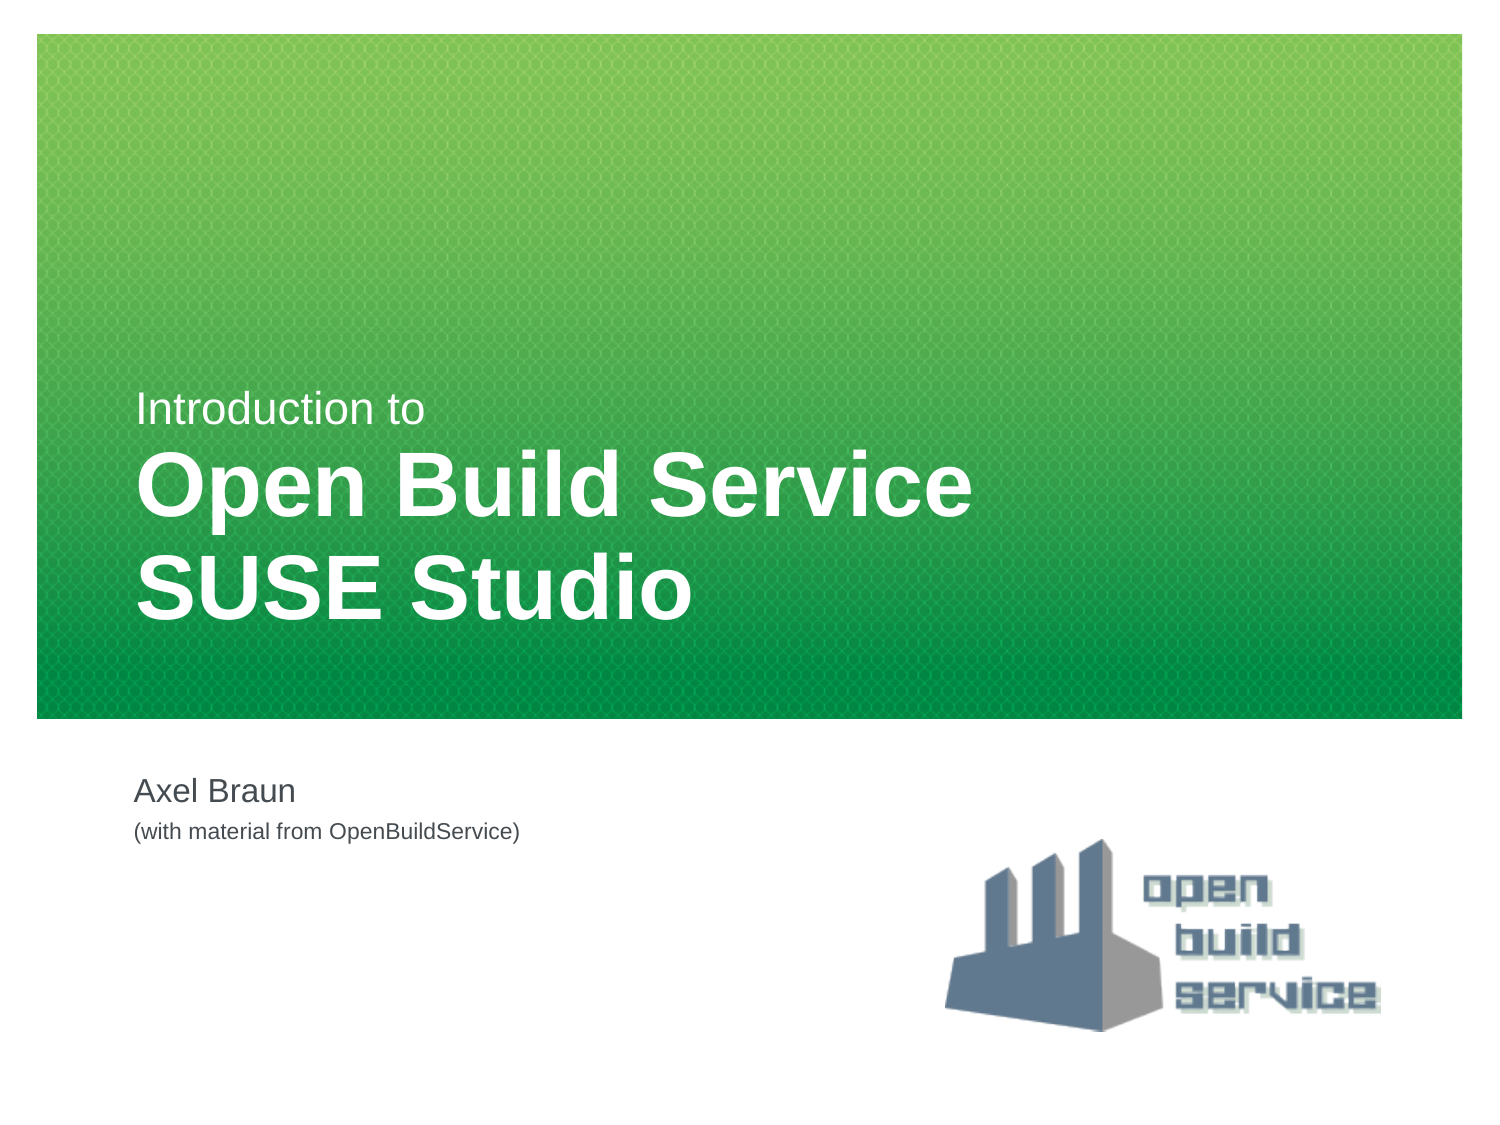

# Introduction to Open Build Service SUSE Studio
Axel Braun
(with material from OpenBuildService)